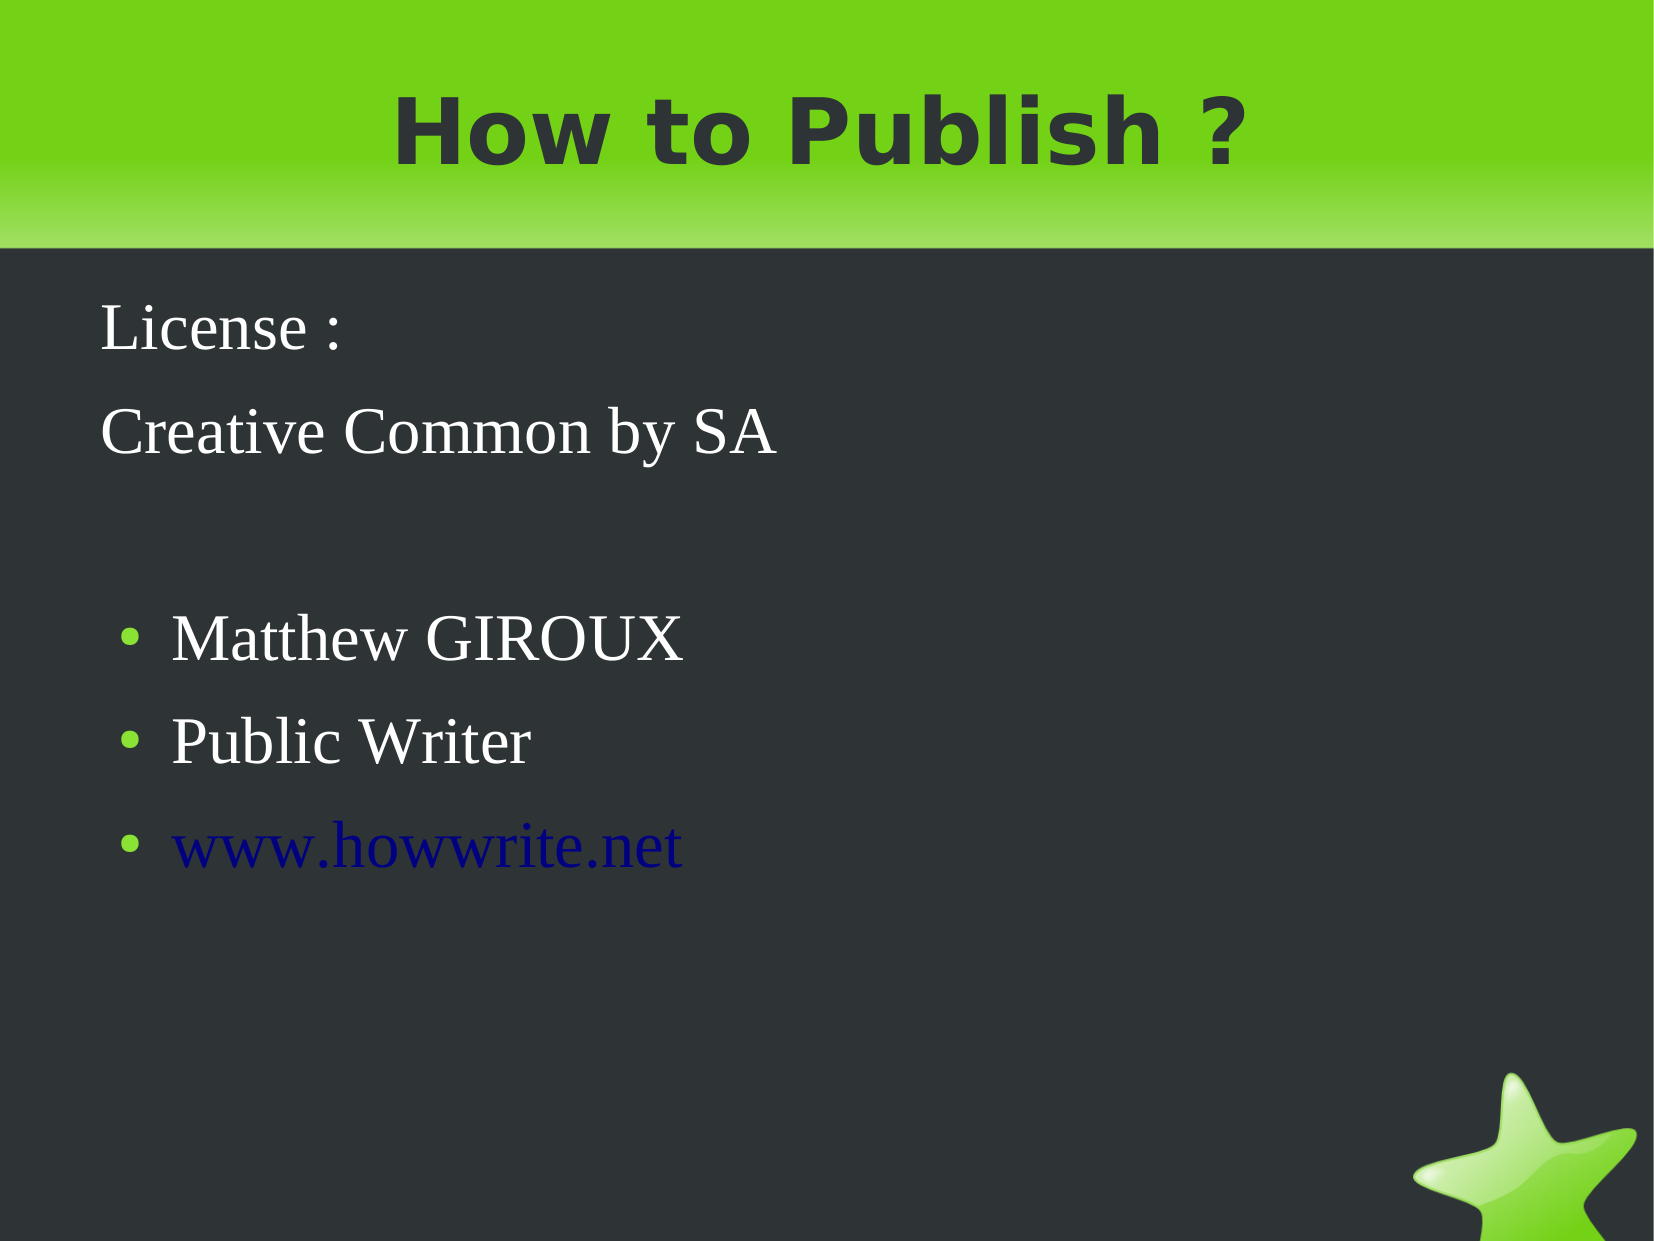

# How to Publish ?
License :
Creative Common by SA
Matthew GIROUX
Public Writer
www.howwrite.net